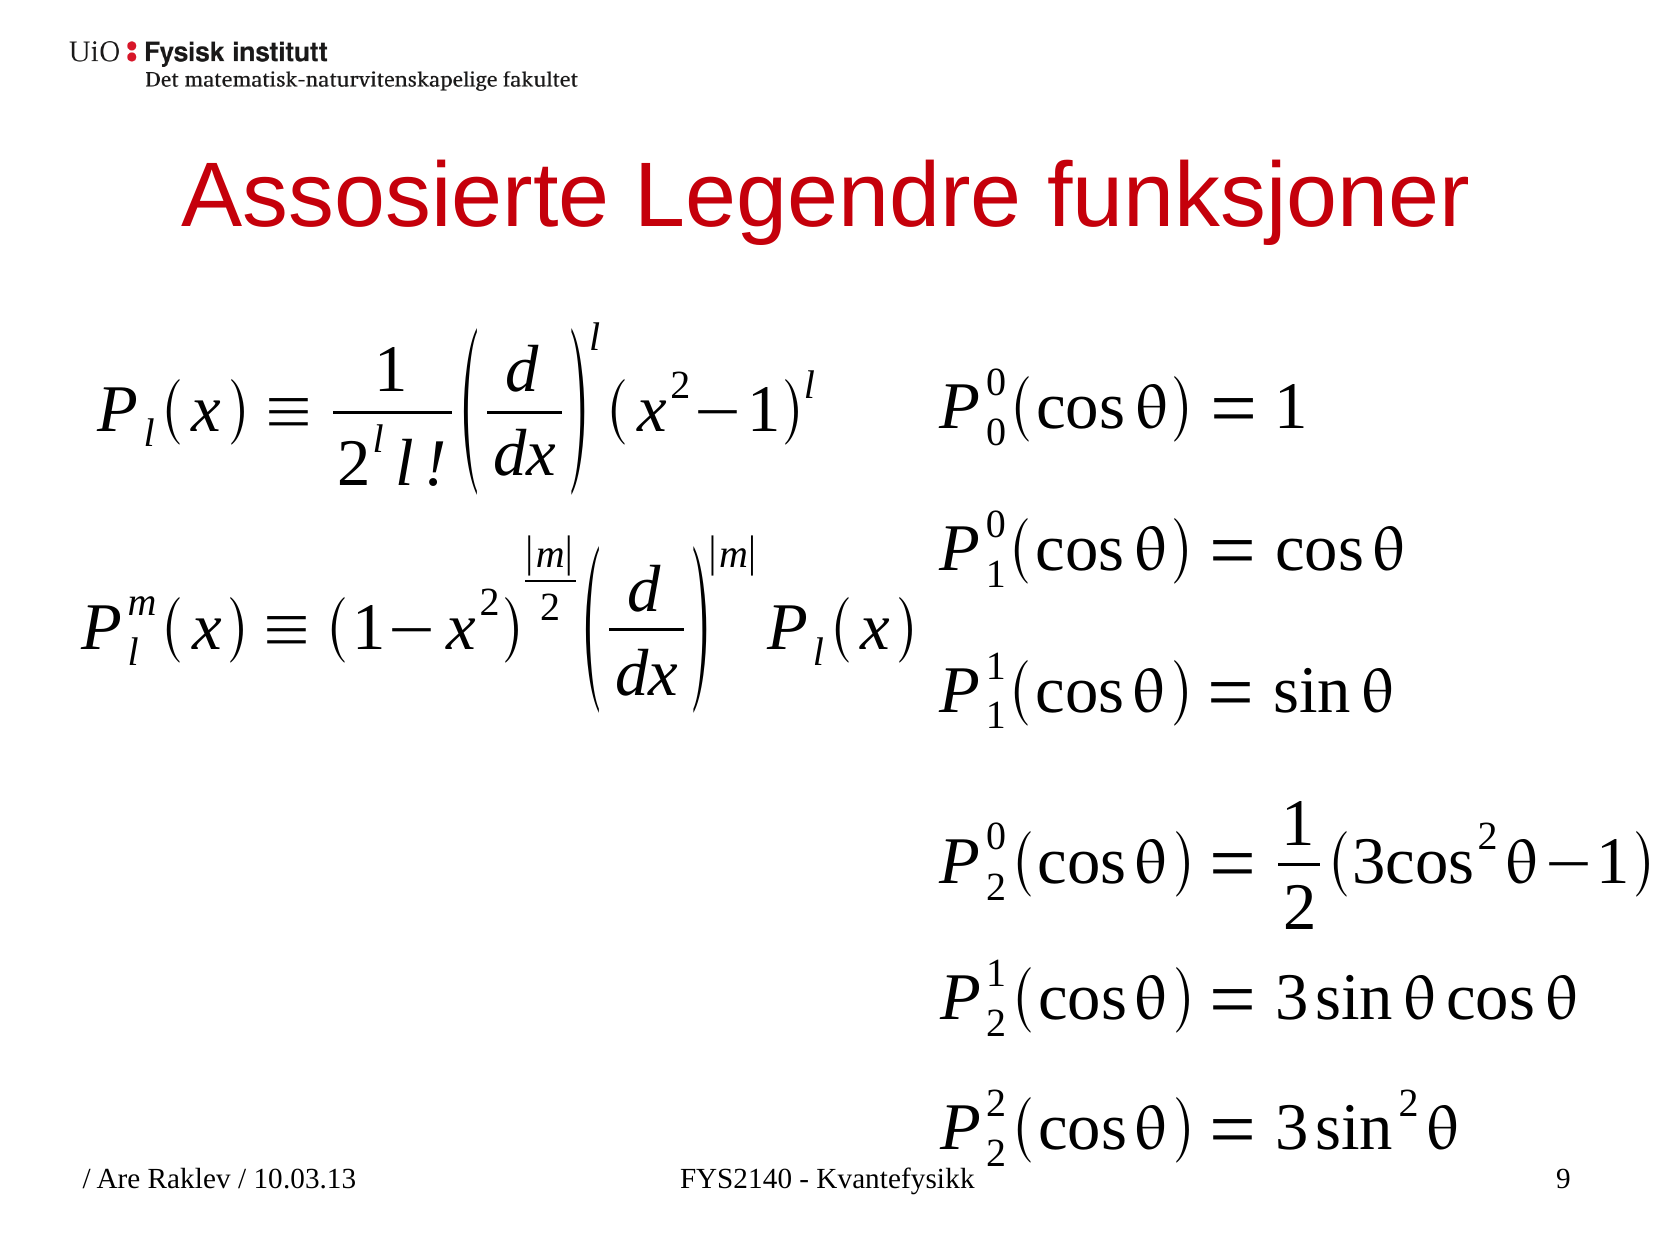

# Assosierte Legendre funksjoner
/ Are Raklev / 10.03.13
FYS2140 - Kvantefysikk
9